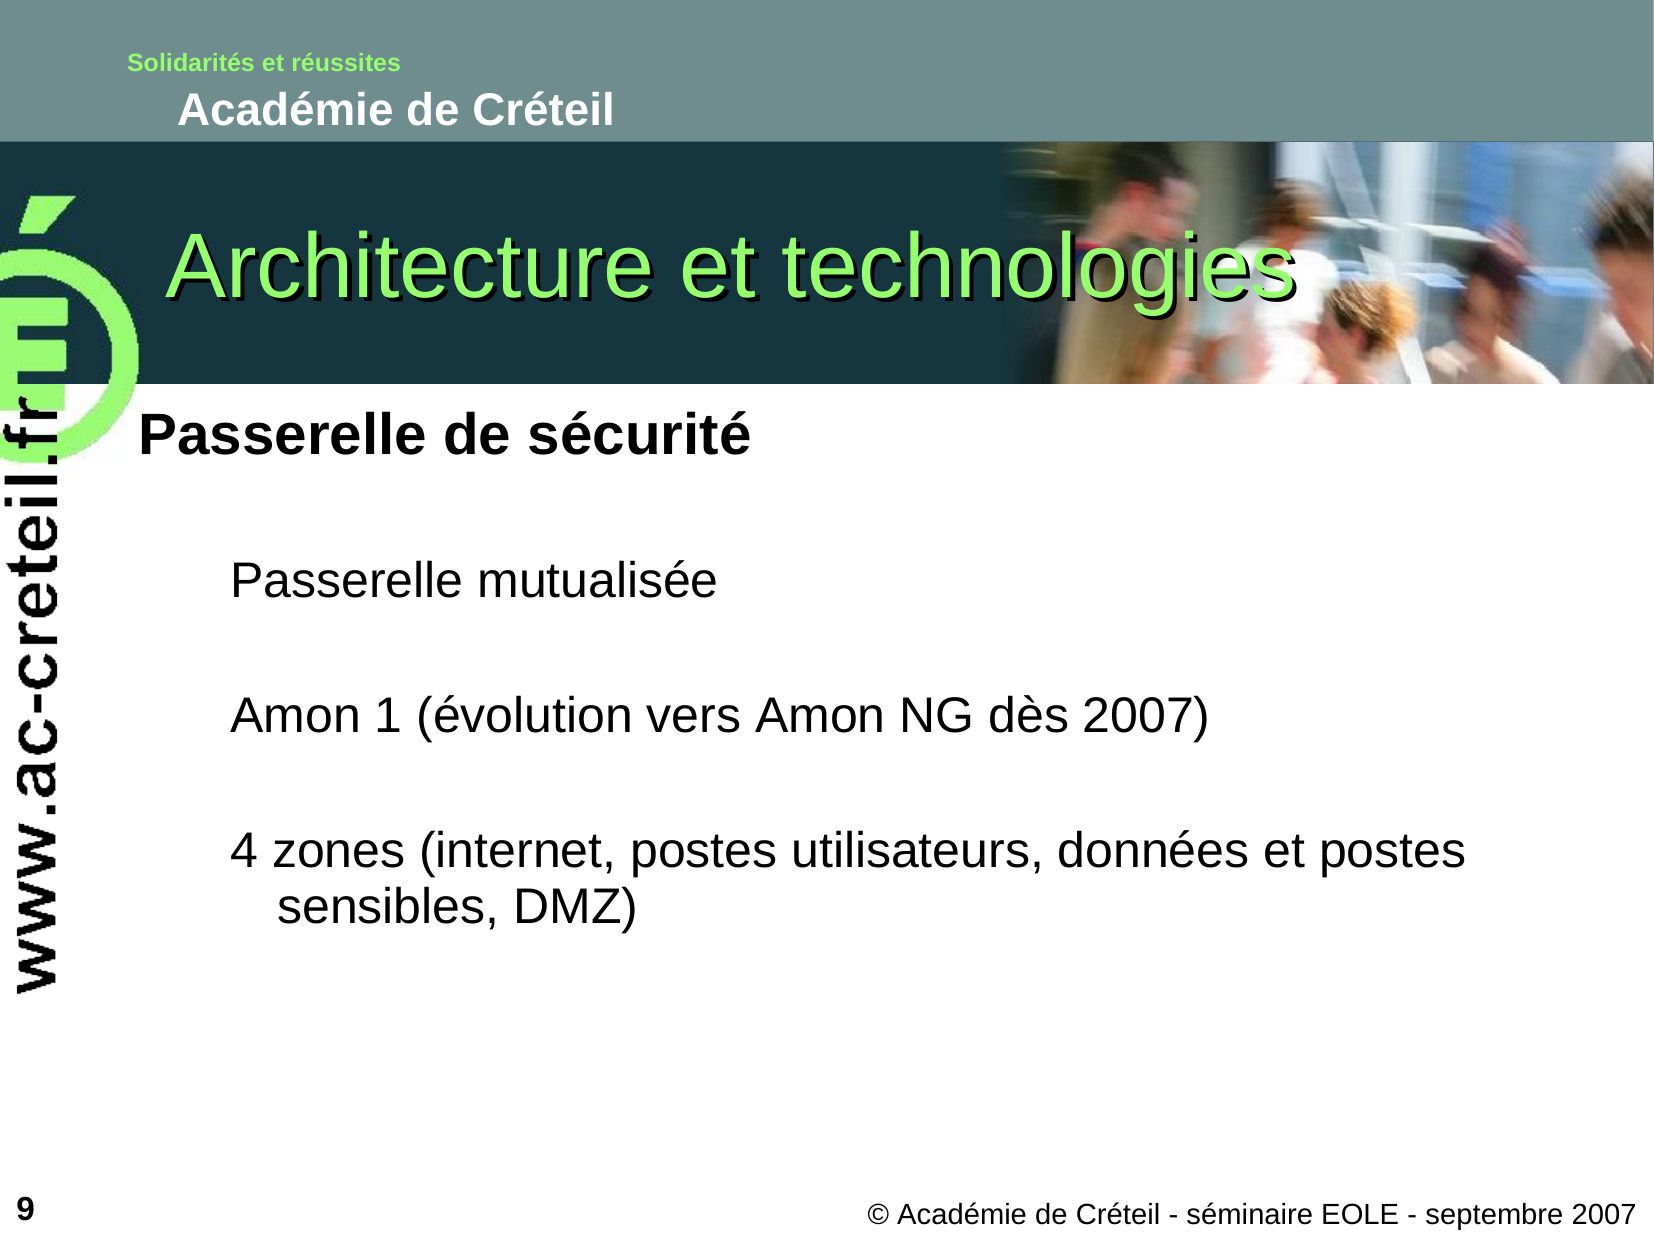

# Architecture et technologies
Passerelle de sécurité
Passerelle mutualisée
Amon 1 (évolution vers Amon NG dès 2007)
4 zones (internet, postes utilisateurs, données et postes sensibles, DMZ)
© Académie de Créteil - séminaire EOLE - septembre 2007
9